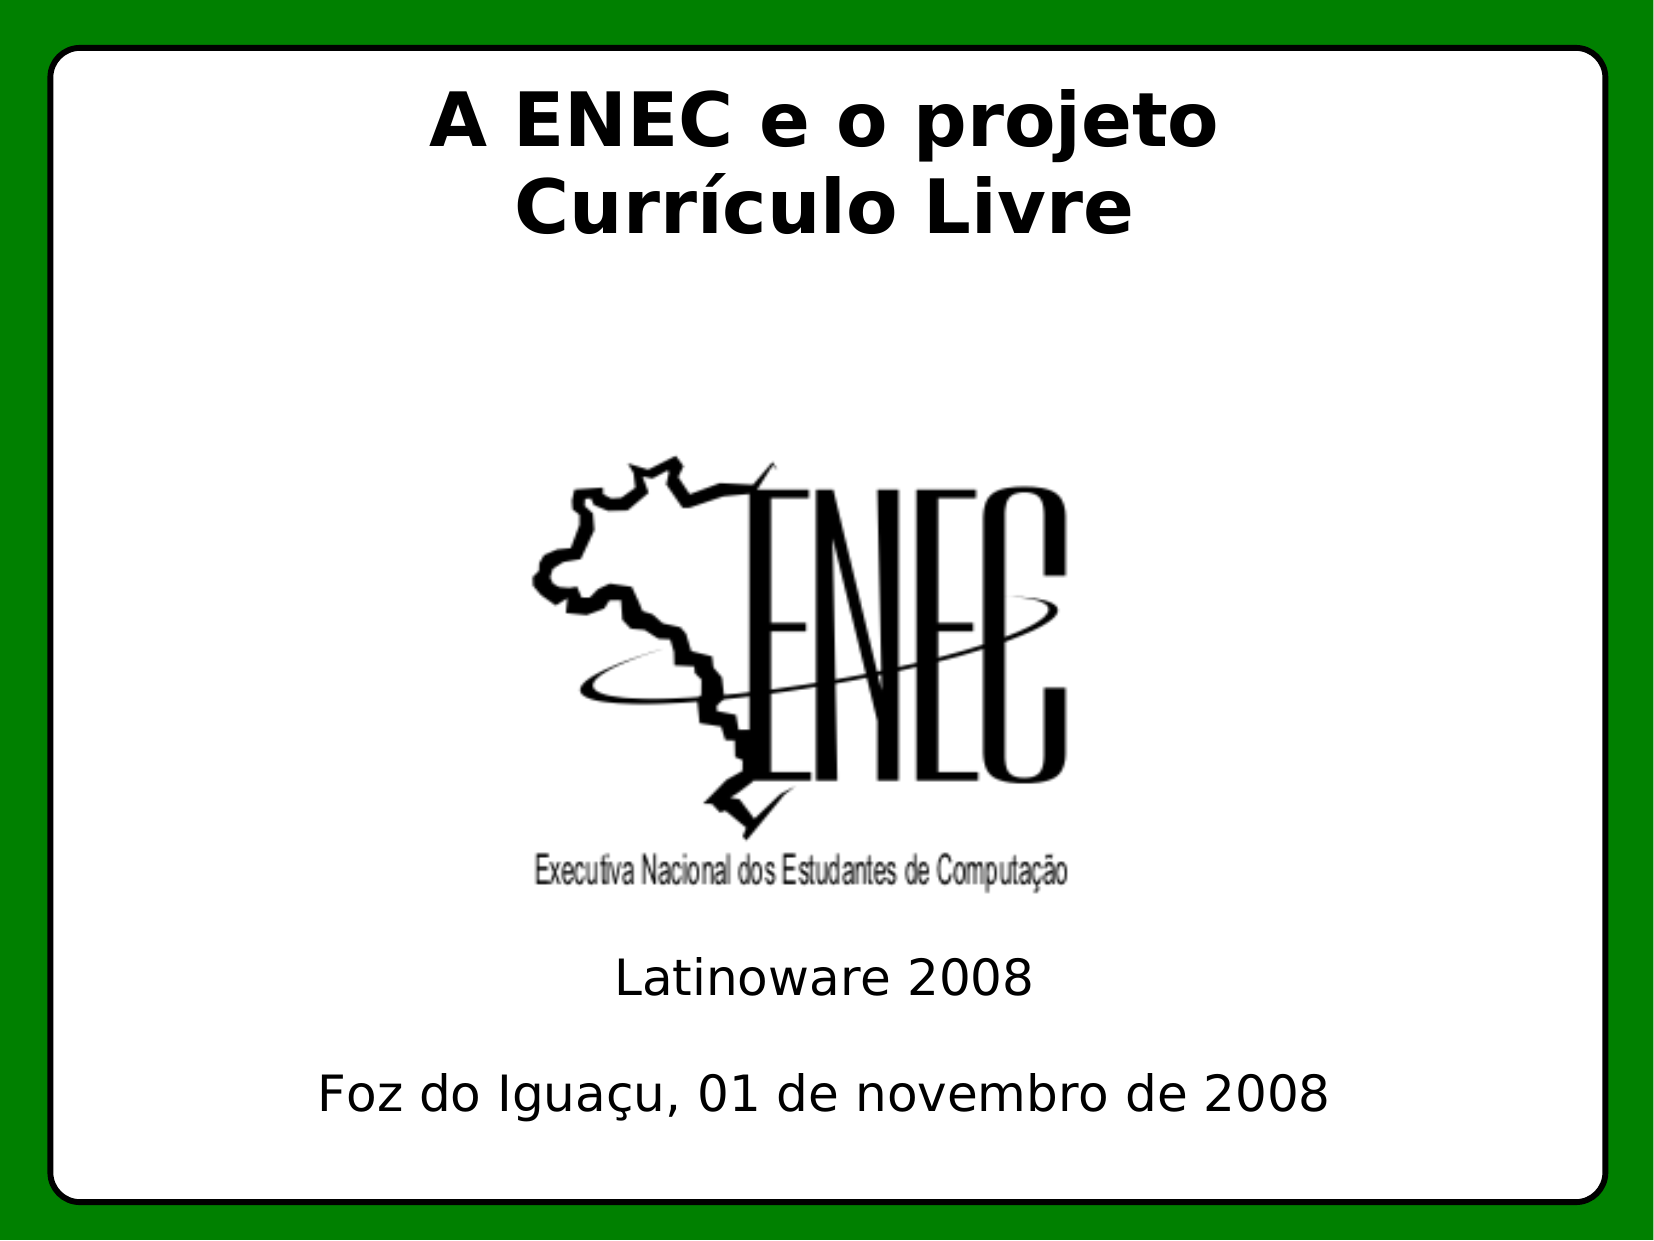

# A ENEC e o projeto Currículo Livre Latinoware 2008 Foz do Iguaçu, 01 de novembro de 2008